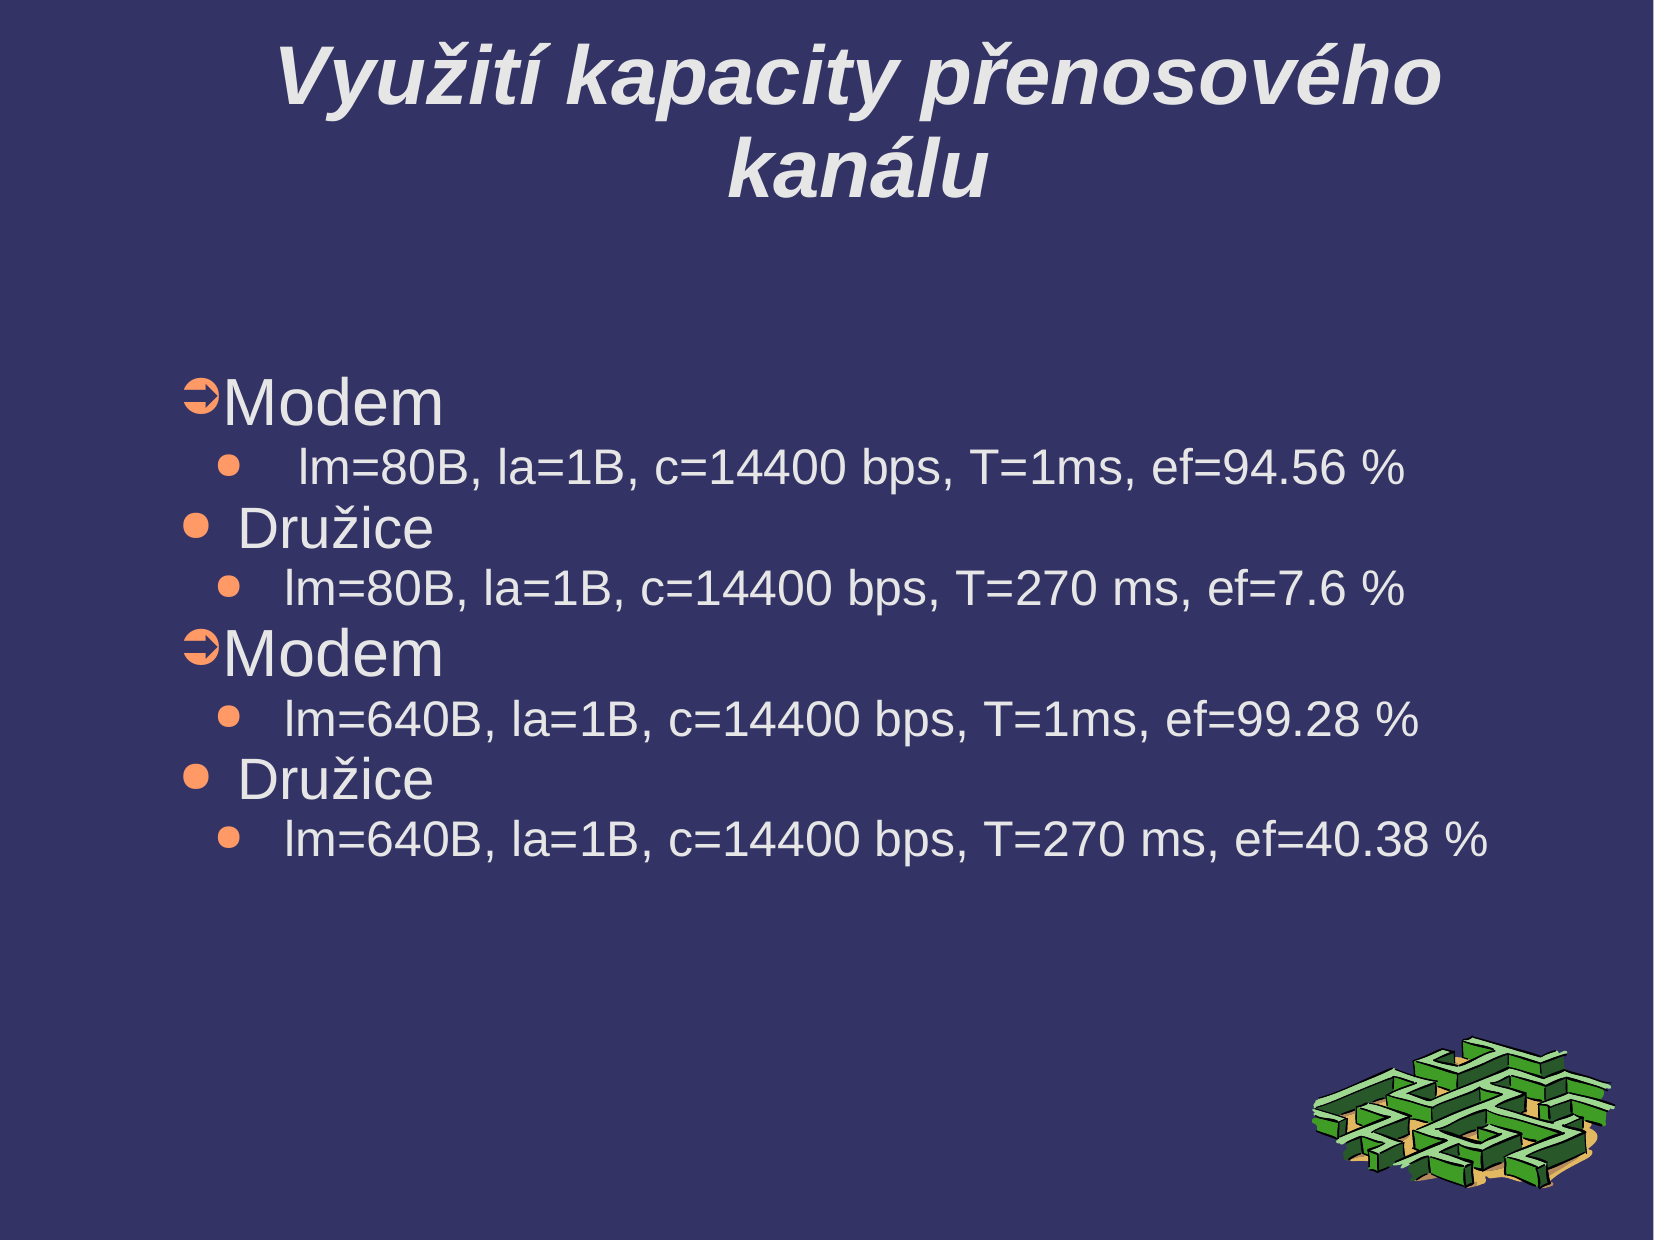

# Využití kapacity přenosového kanálu
Modem
 lm=80B, la=1B, c=14400 bps, T=1ms, ef=94.56 %
Družice
lm=80B, la=1B, c=14400 bps, T=270 ms, ef=7.6 %
Modem
lm=640B, la=1B, c=14400 bps, T=1ms, ef=99.28 %
Družice
lm=640B, la=1B, c=14400 bps, T=270 ms, ef=40.38 %